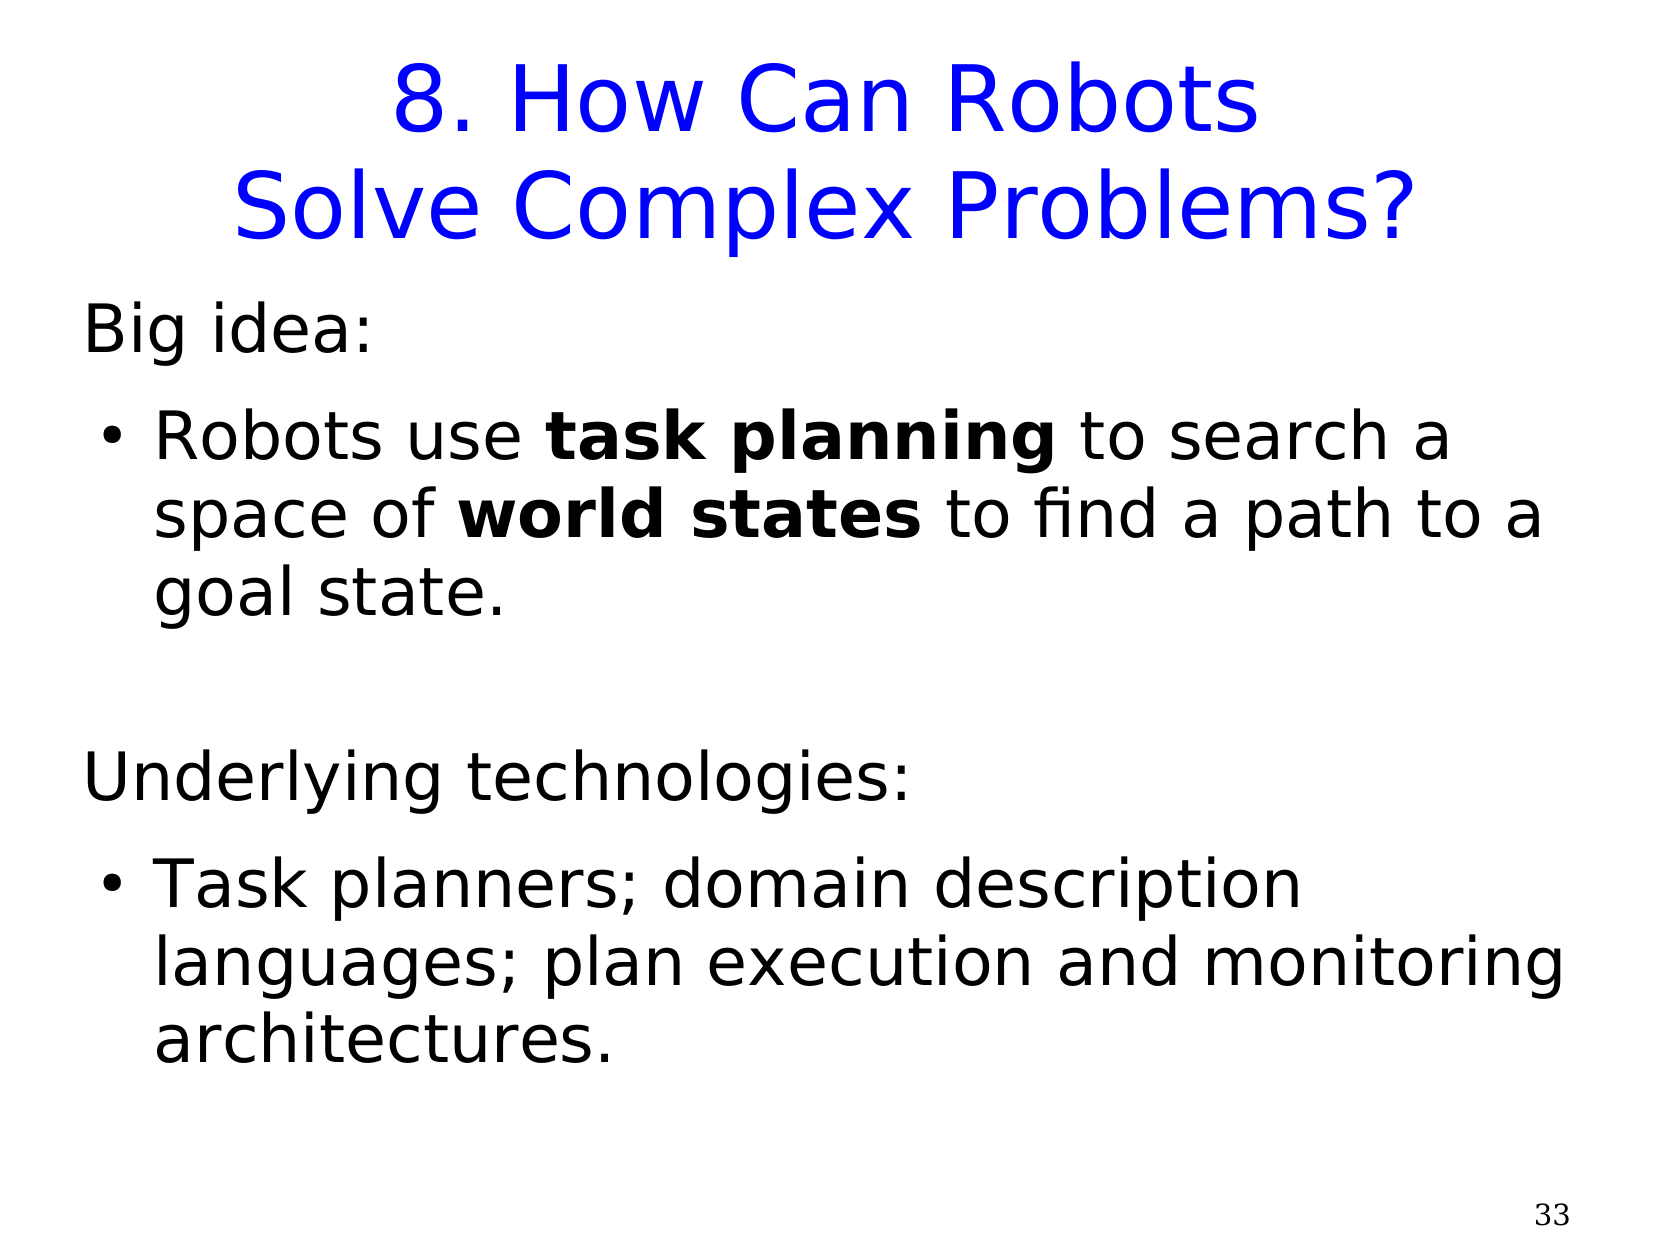

# 8. How Can Robots Solve Complex Problems?
Big idea:
Robots use task planning to search a space of world states to find a path to a goal state.
Underlying technologies:
Task planners; domain description languages; plan execution and monitoring architectures.
33